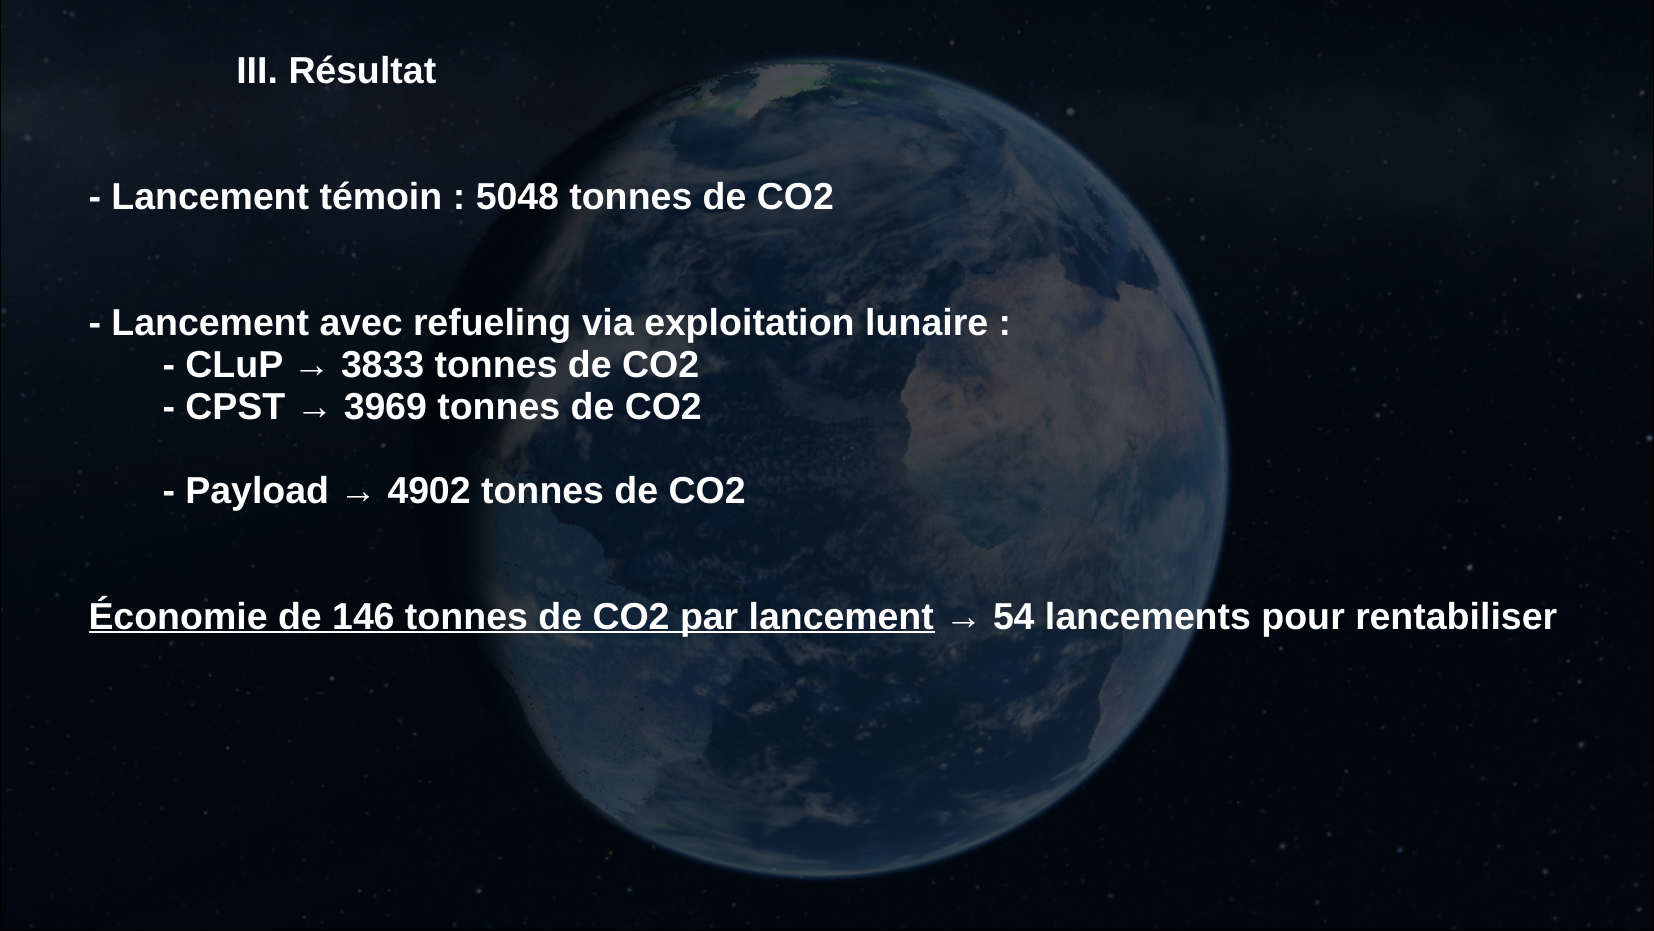

III. Résultat
	- Lancement témoin : 5048 tonnes de CO2
	- Lancement avec refueling via exploitation lunaire :
		- CLuP → 3833 tonnes de CO2
		- CPST → 3969 tonnes de CO2
		- Payload → 4902 tonnes de CO2
	Économie de 146 tonnes de CO2 par lancement → 54 lancements pour rentabiliser